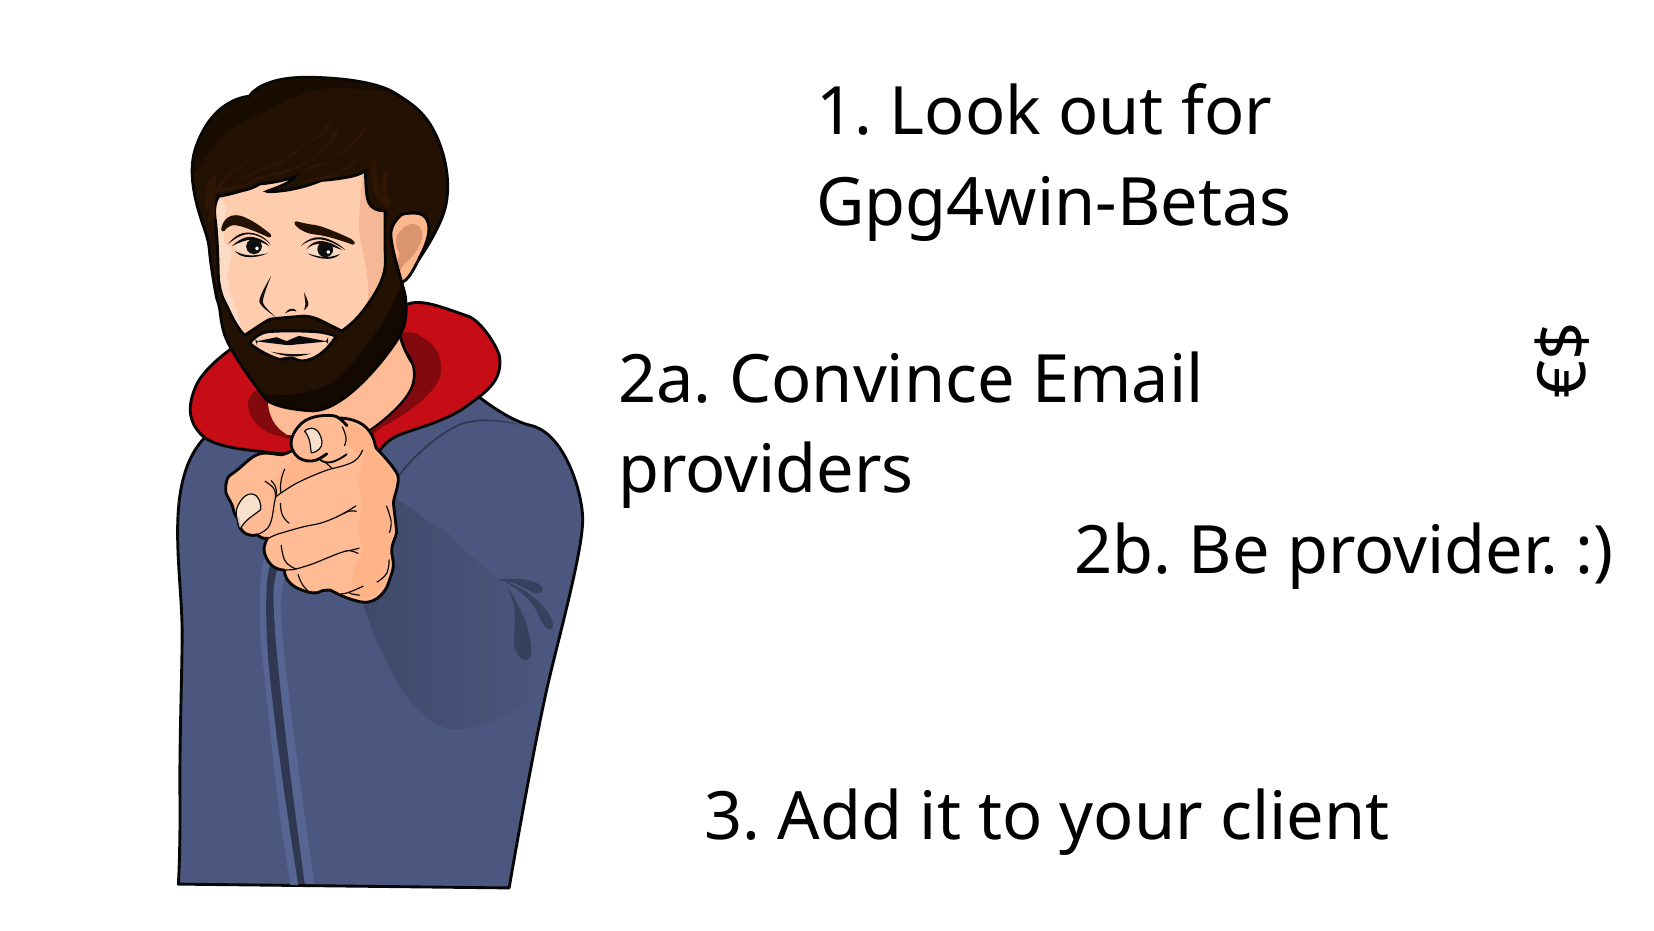

1. Look out for Gpg4win-Betas
€$
2a. Convince Email providers
2b. Be provider. :)
3. Add it to your client